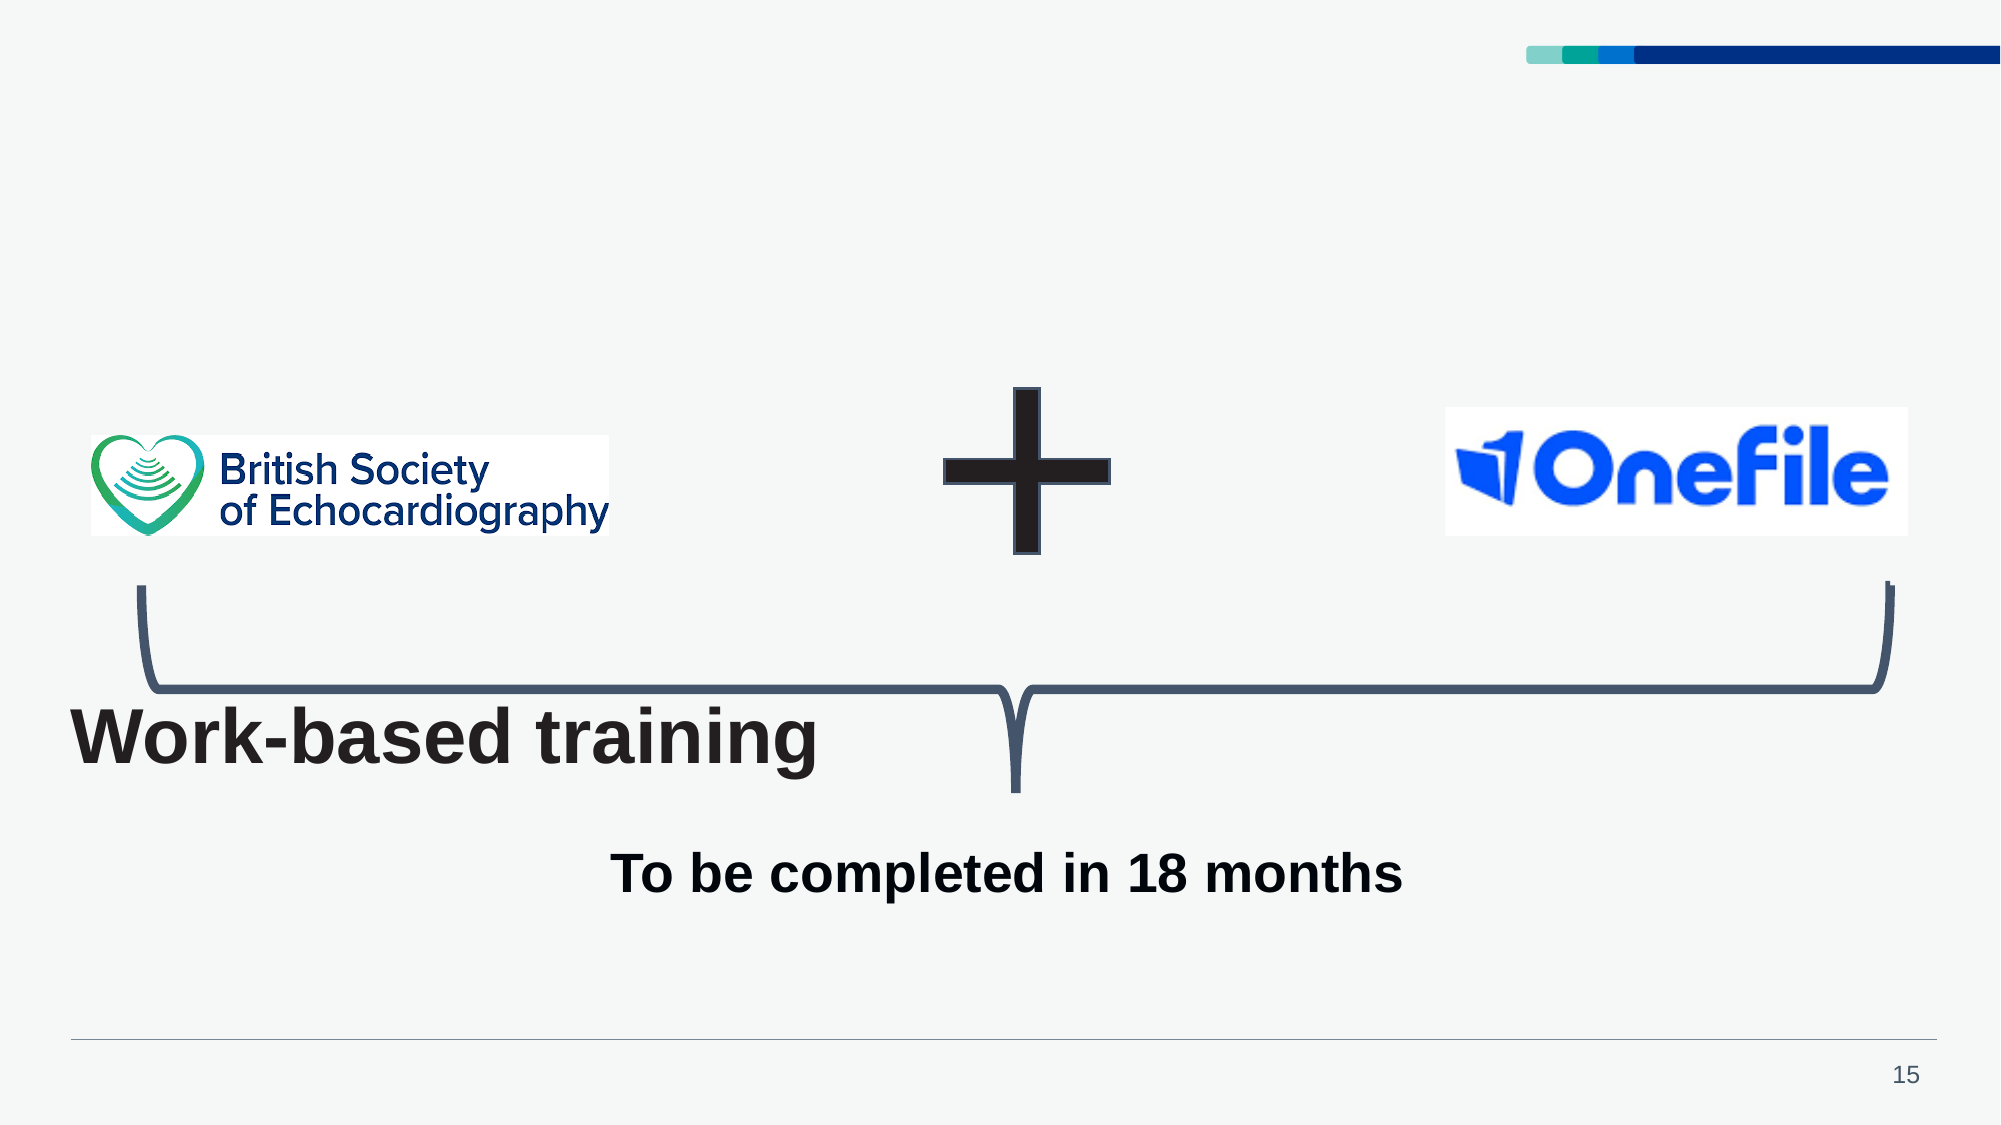

# Work-based training
To be completed in 18 months